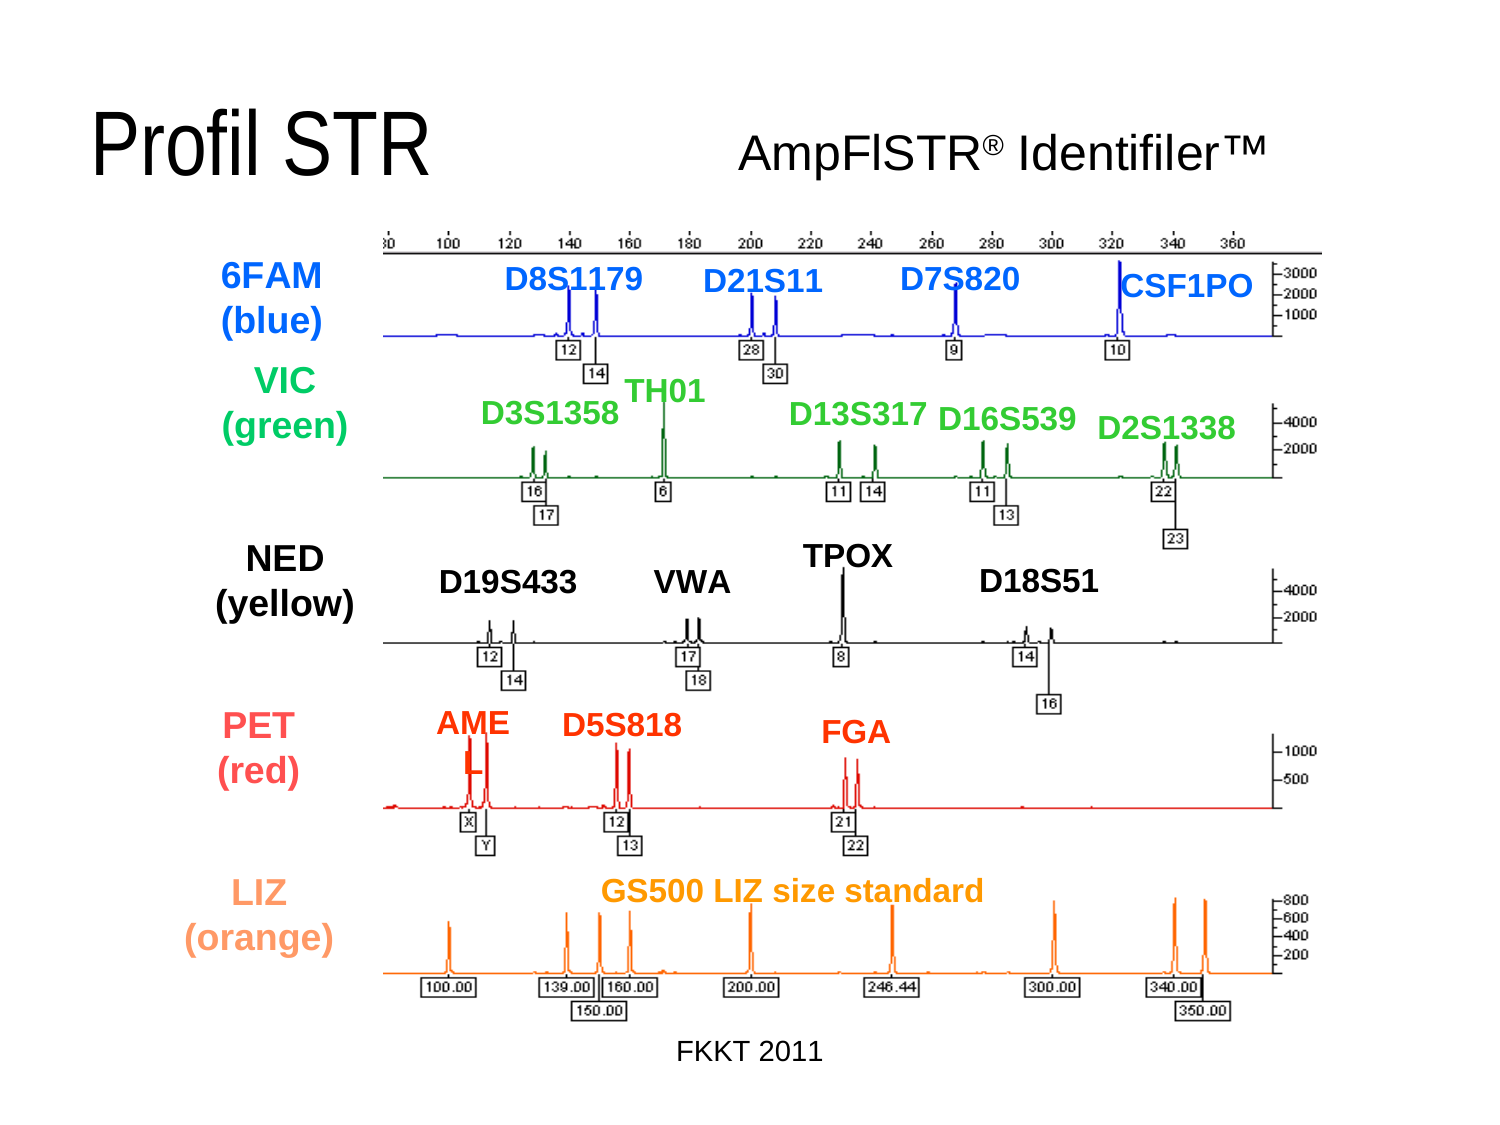

# Profil STR
AmpFlSTR® Identifiler™
D8S1179
D7S820
D21S11
CSF1PO
TH01
D3S1358
D13S317
D16S539
D2S1338
TPOX
D18S51
D19S433
VWA
AMEL
D5S818
FGA
GS500 LIZ size standard
6FAM (blue)
VIC (green)
NED (yellow)
PET (red)
LIZ (orange)
FKKT 2011